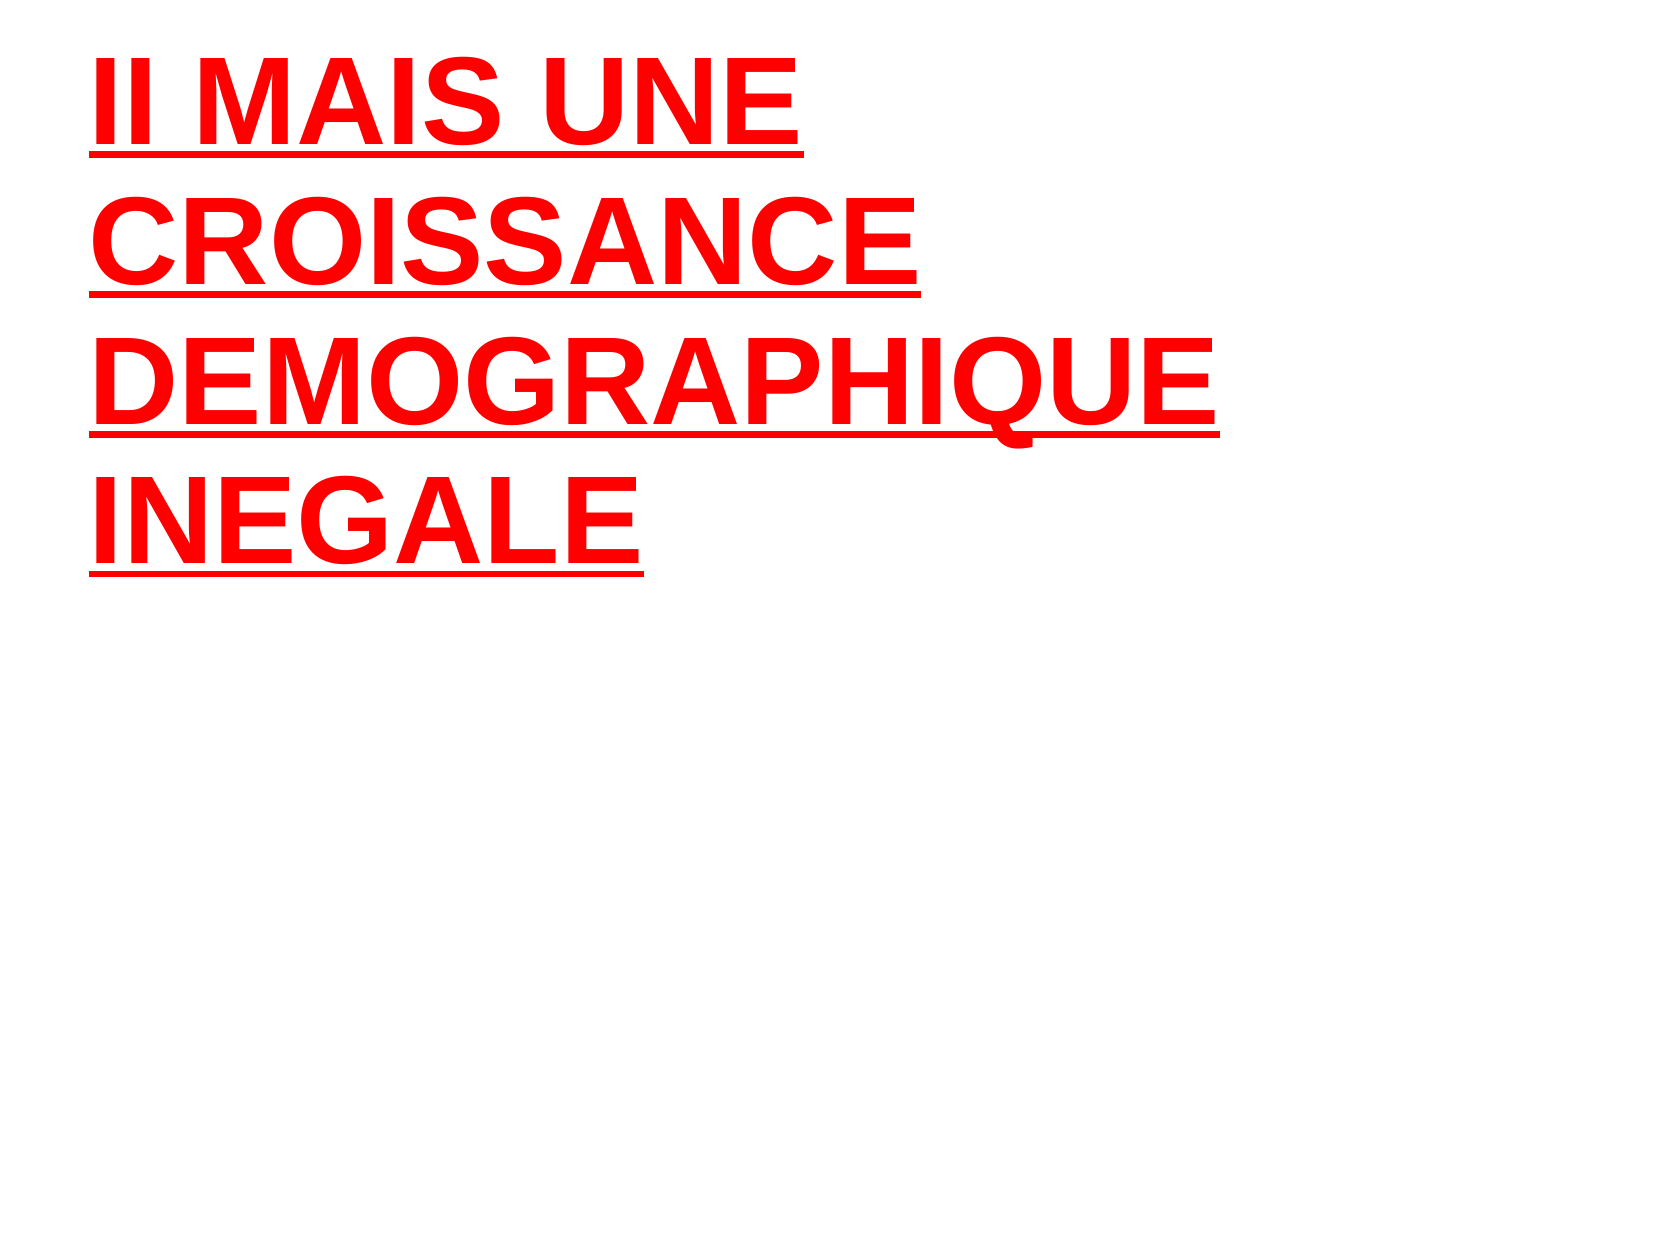

# II MAIS UNE CROISSANCE DEMOGRAPHIQUE INEGALE